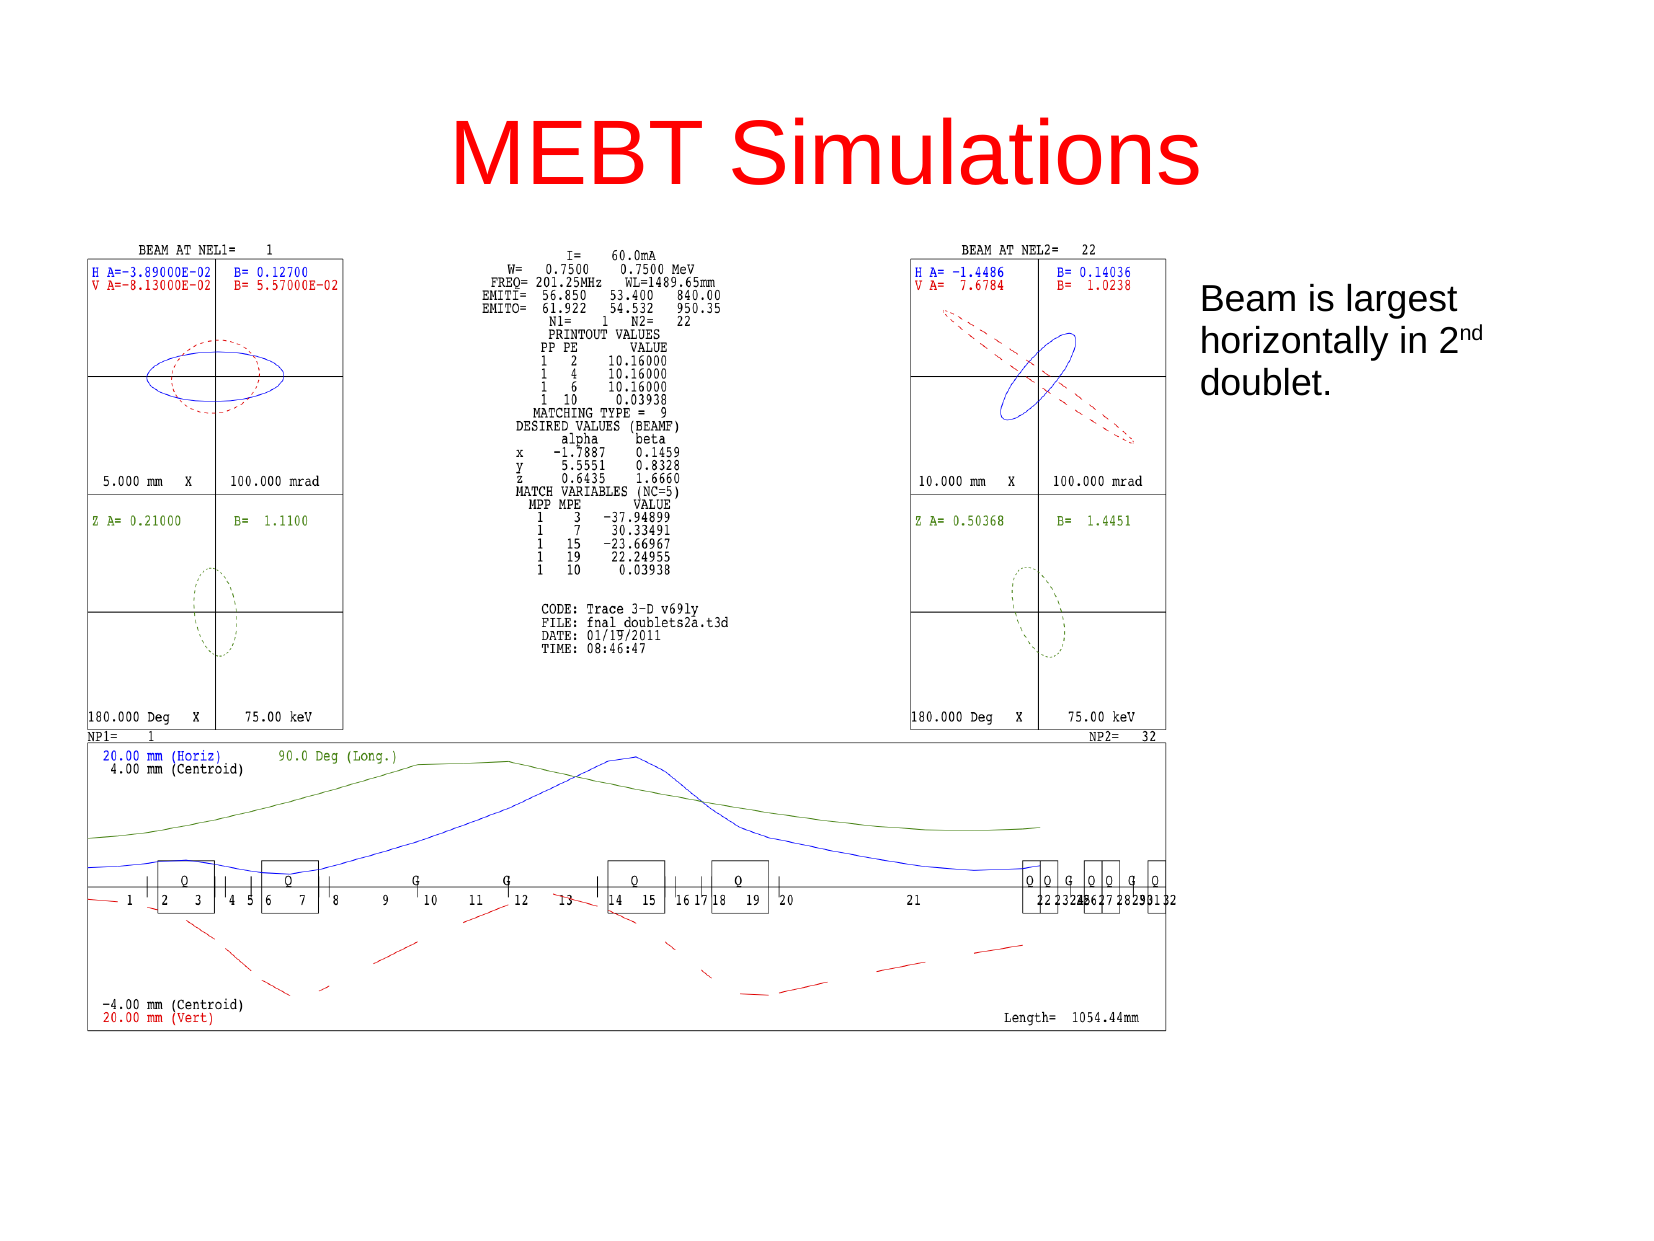

# MEBT Simulations
Beam is largest horizontally in 2nd doublet.